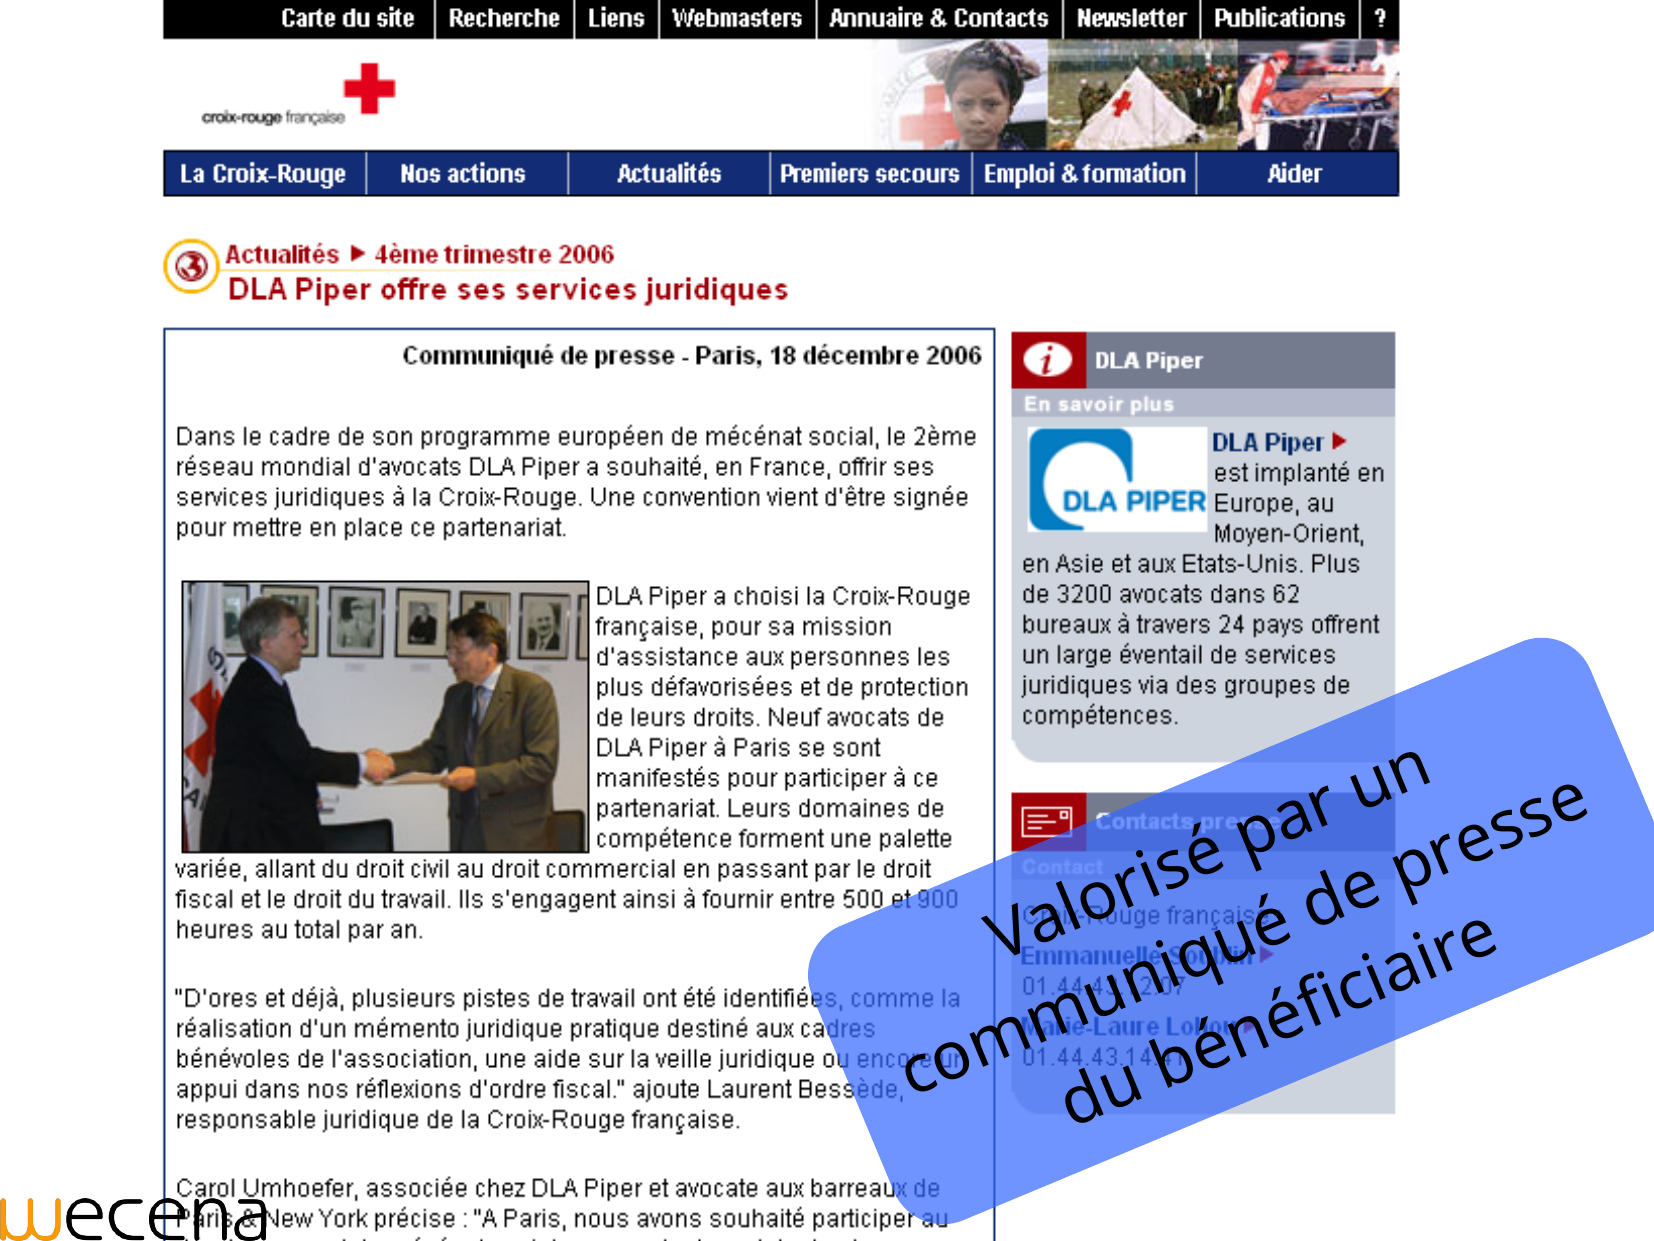

Valorisé par un communiqué de presse du bénéficiaire